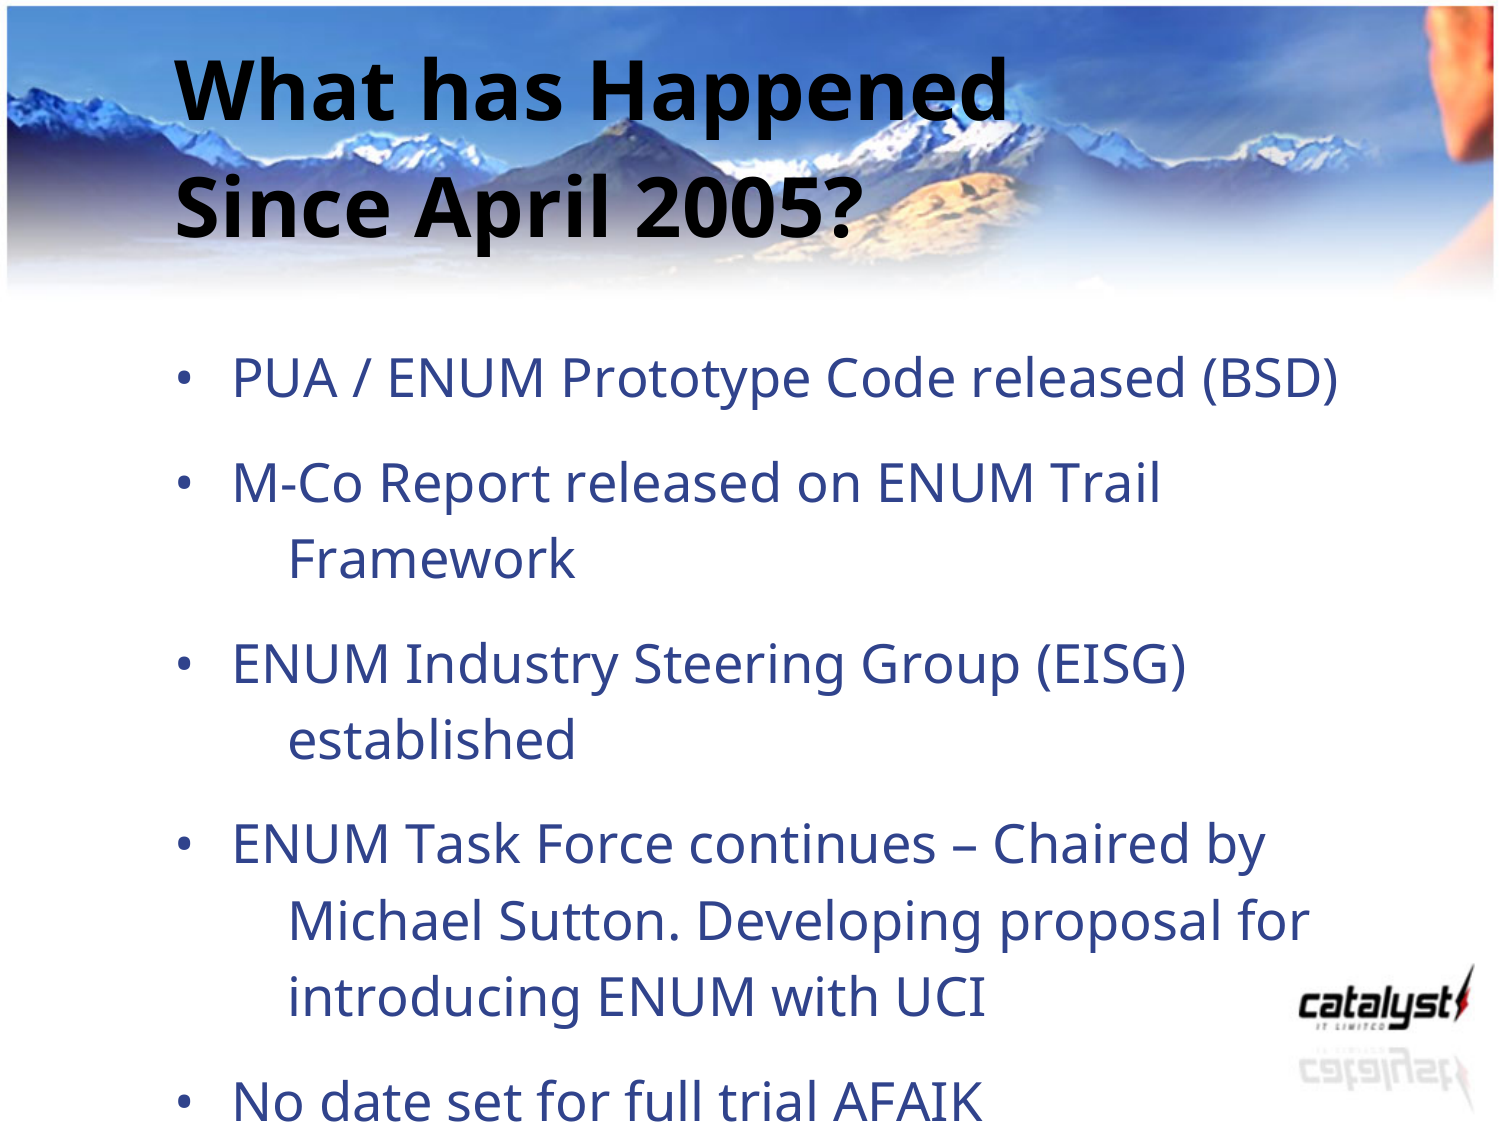

# What has Happened Since April 2005?
PUA / ENUM Prototype Code released (BSD)
M-Co Report released on ENUM Trail Framework
ENUM Industry Steering Group (EISG) established
ENUM Task Force continues – Chaired by Michael Sutton. Developing proposal for introducing ENUM with UCI
No date set for full trial AFAIK